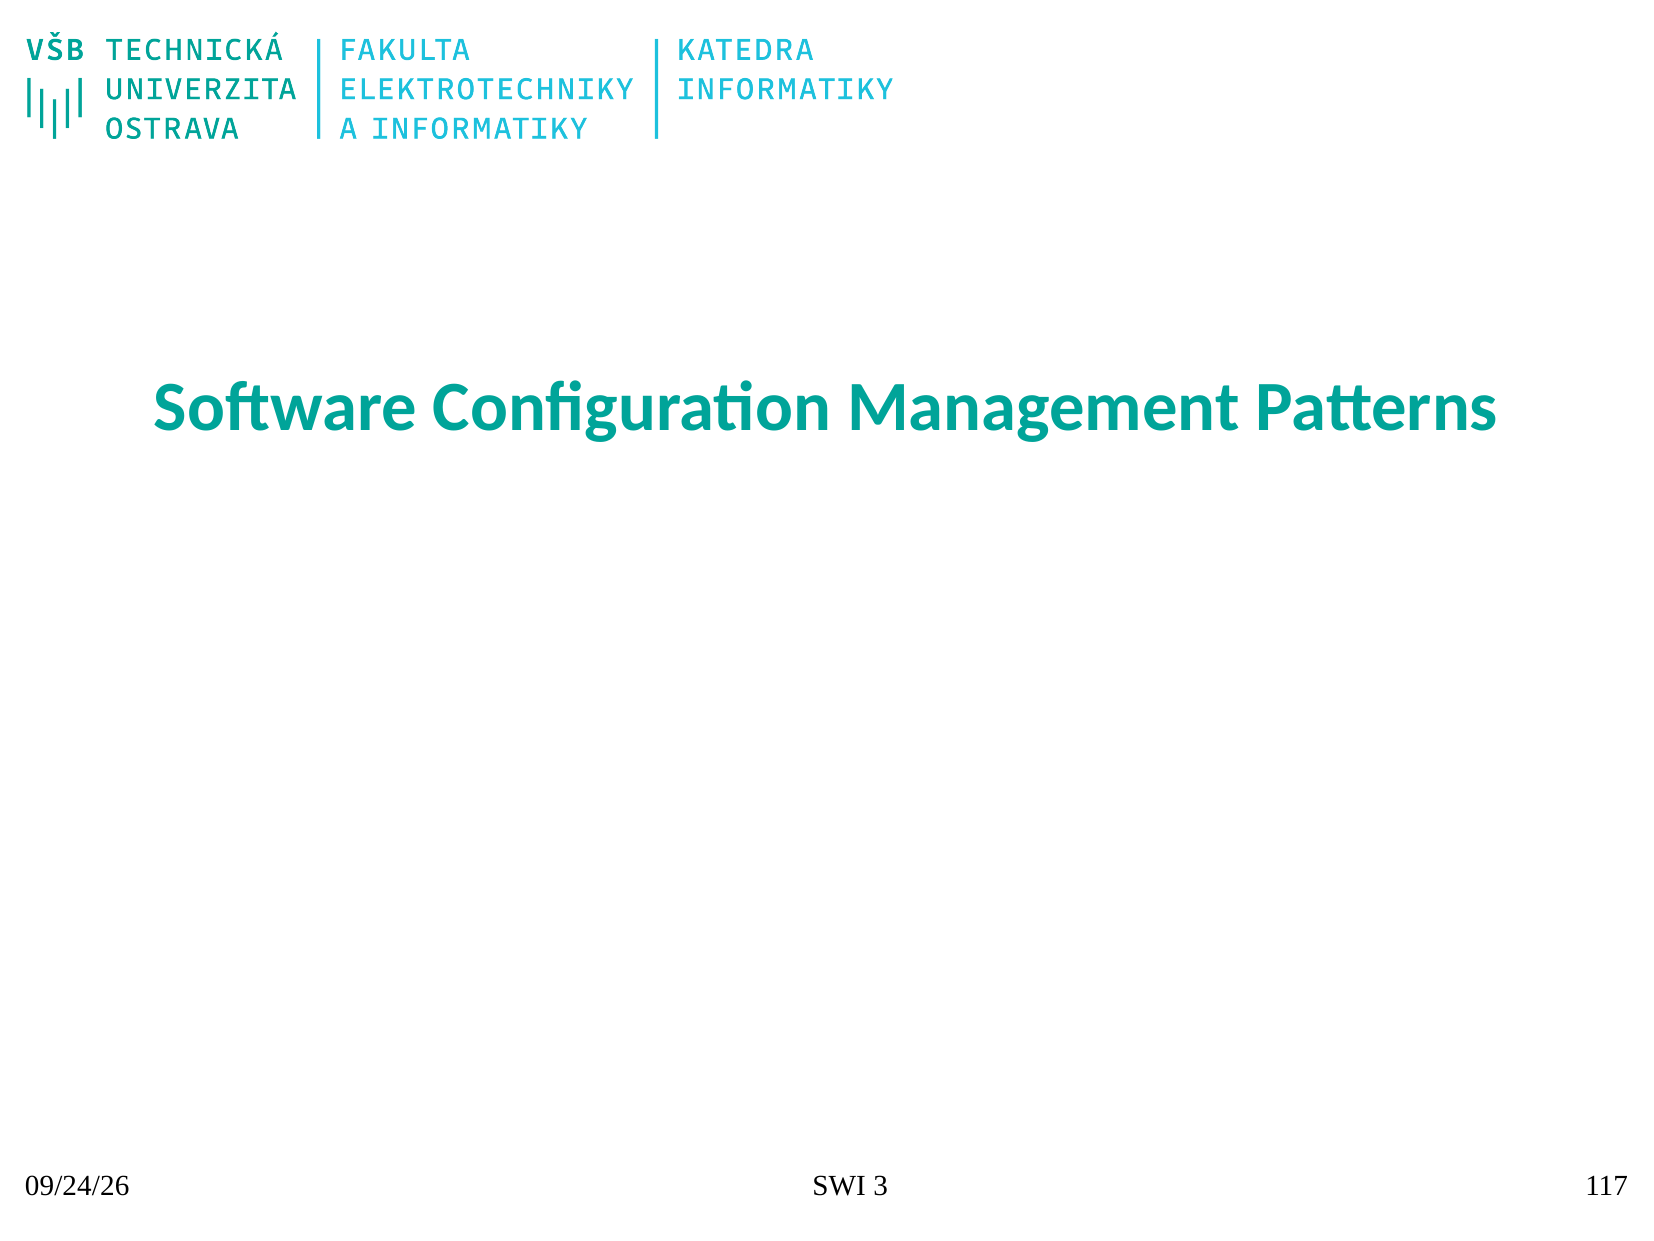

# Software Configuration Management Patterns
SWI 3
117